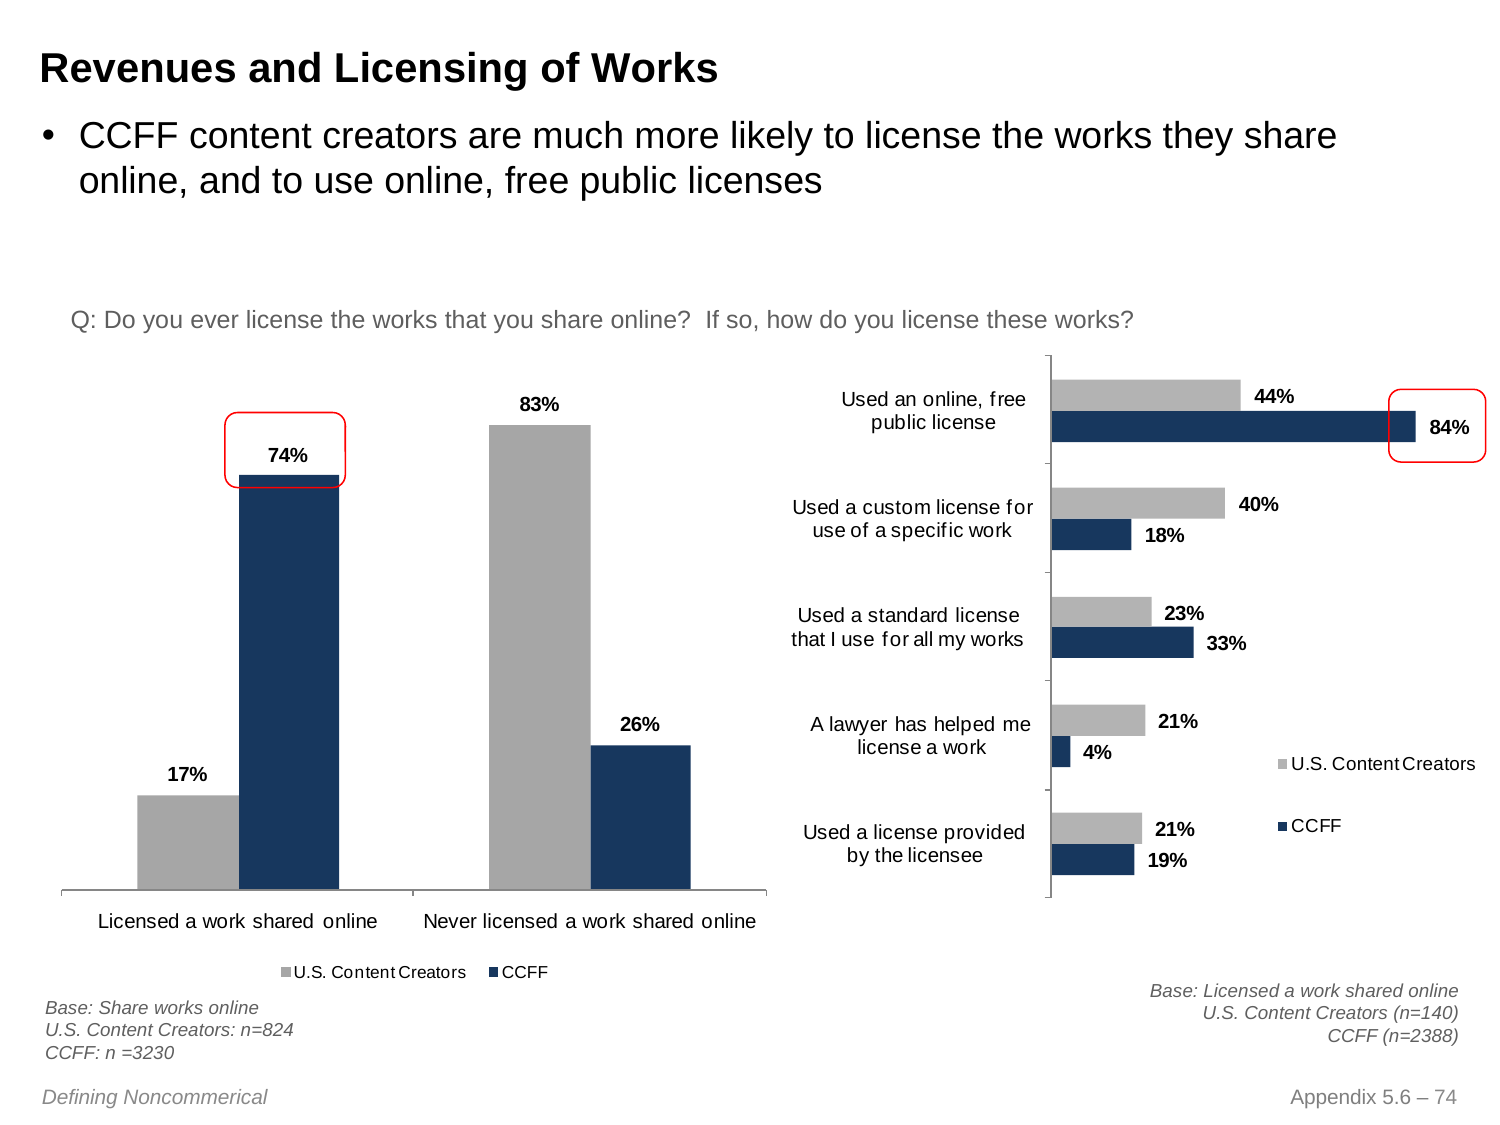

Revenues and Licensing of Works
CCFF content creators are much more likely to license the works they share online, and to use online, free public licenses
Q: Do you ever license the works that you share online? If so, how do you license these works?
Base: Licensed a work shared online
U.S. Content Creators (n=140)
CCFF (n=2388)
Base: Share works online
U.S. Content Creators: n=824
CCFF: n =3230
Defining Noncommerical
Appendix 5.6 –